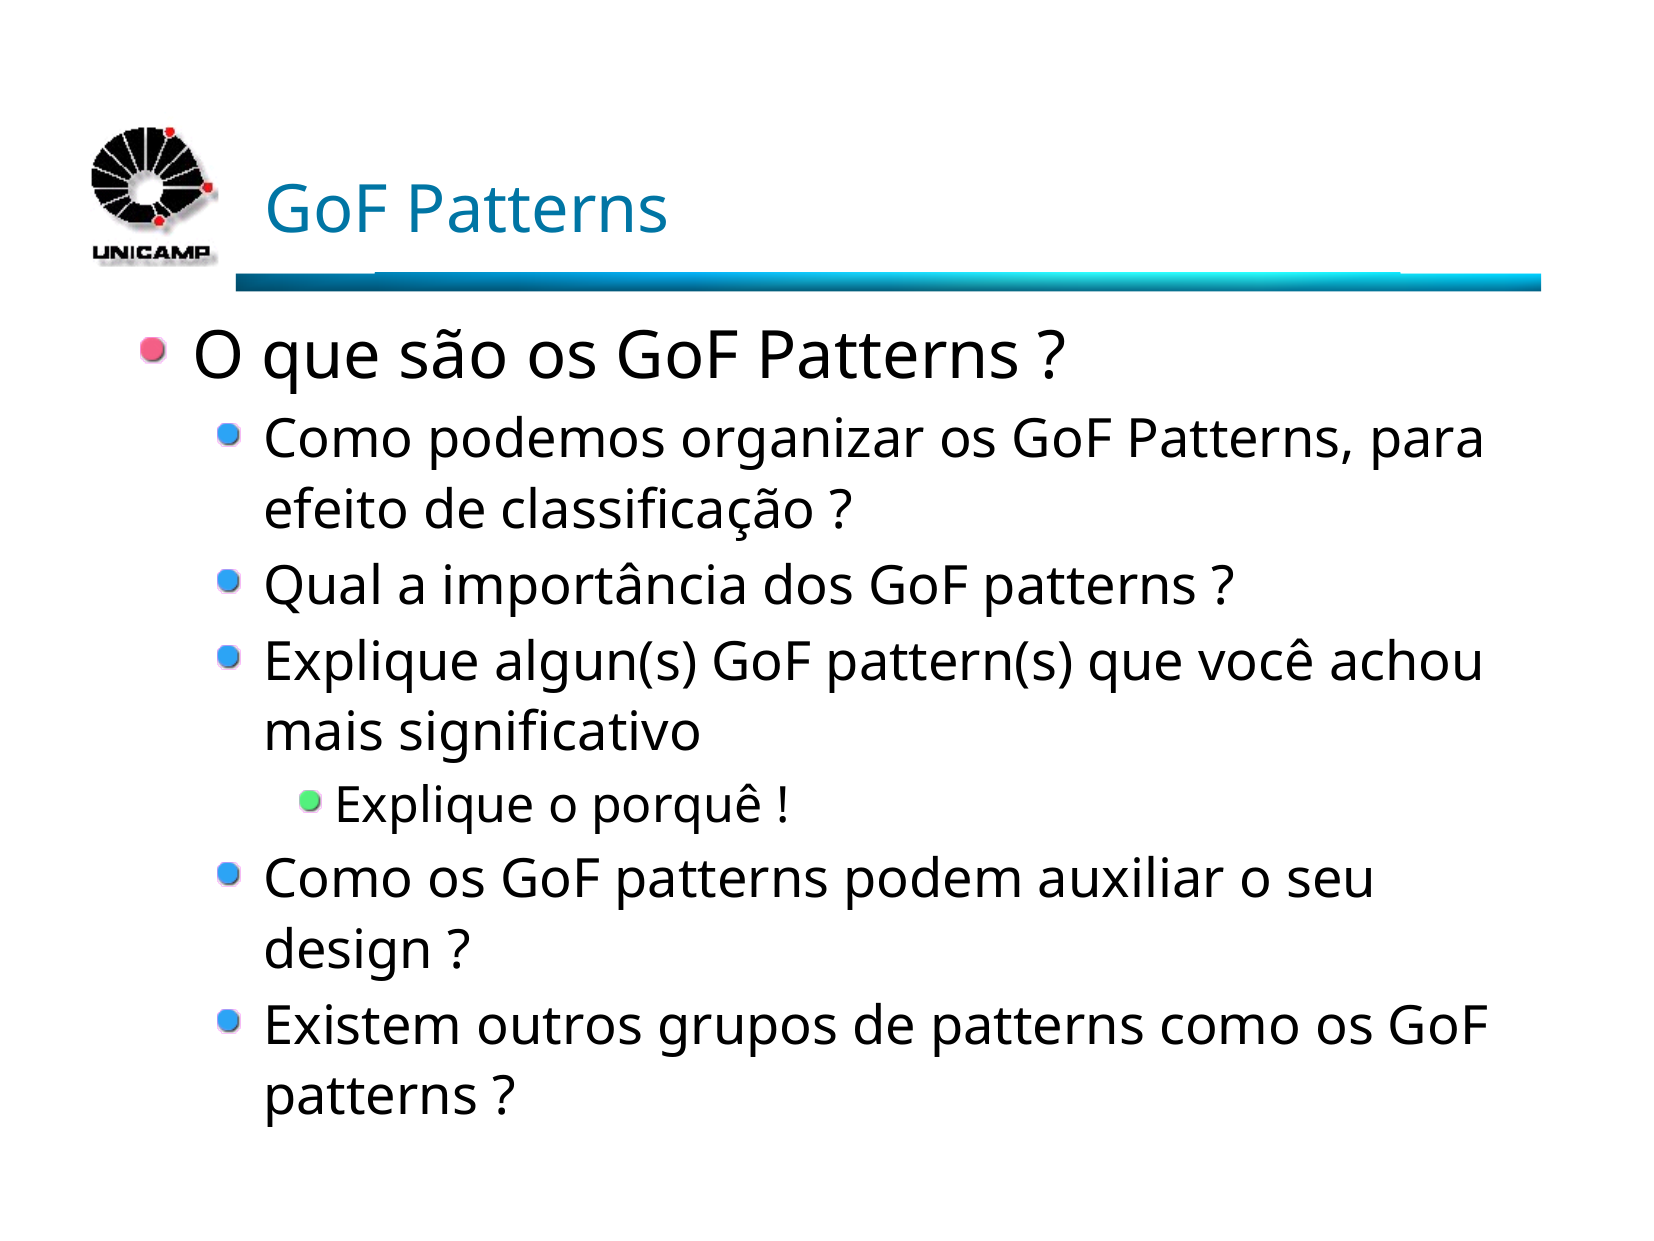

# GoF Patterns
O que são os GoF Patterns ?
Como podemos organizar os GoF Patterns, para efeito de classificação ?
Qual a importância dos GoF patterns ?
Explique algun(s) GoF pattern(s) que você achou mais significativo
Explique o porquê !
Como os GoF patterns podem auxiliar o seu design ?
Existem outros grupos de patterns como os GoF patterns ?